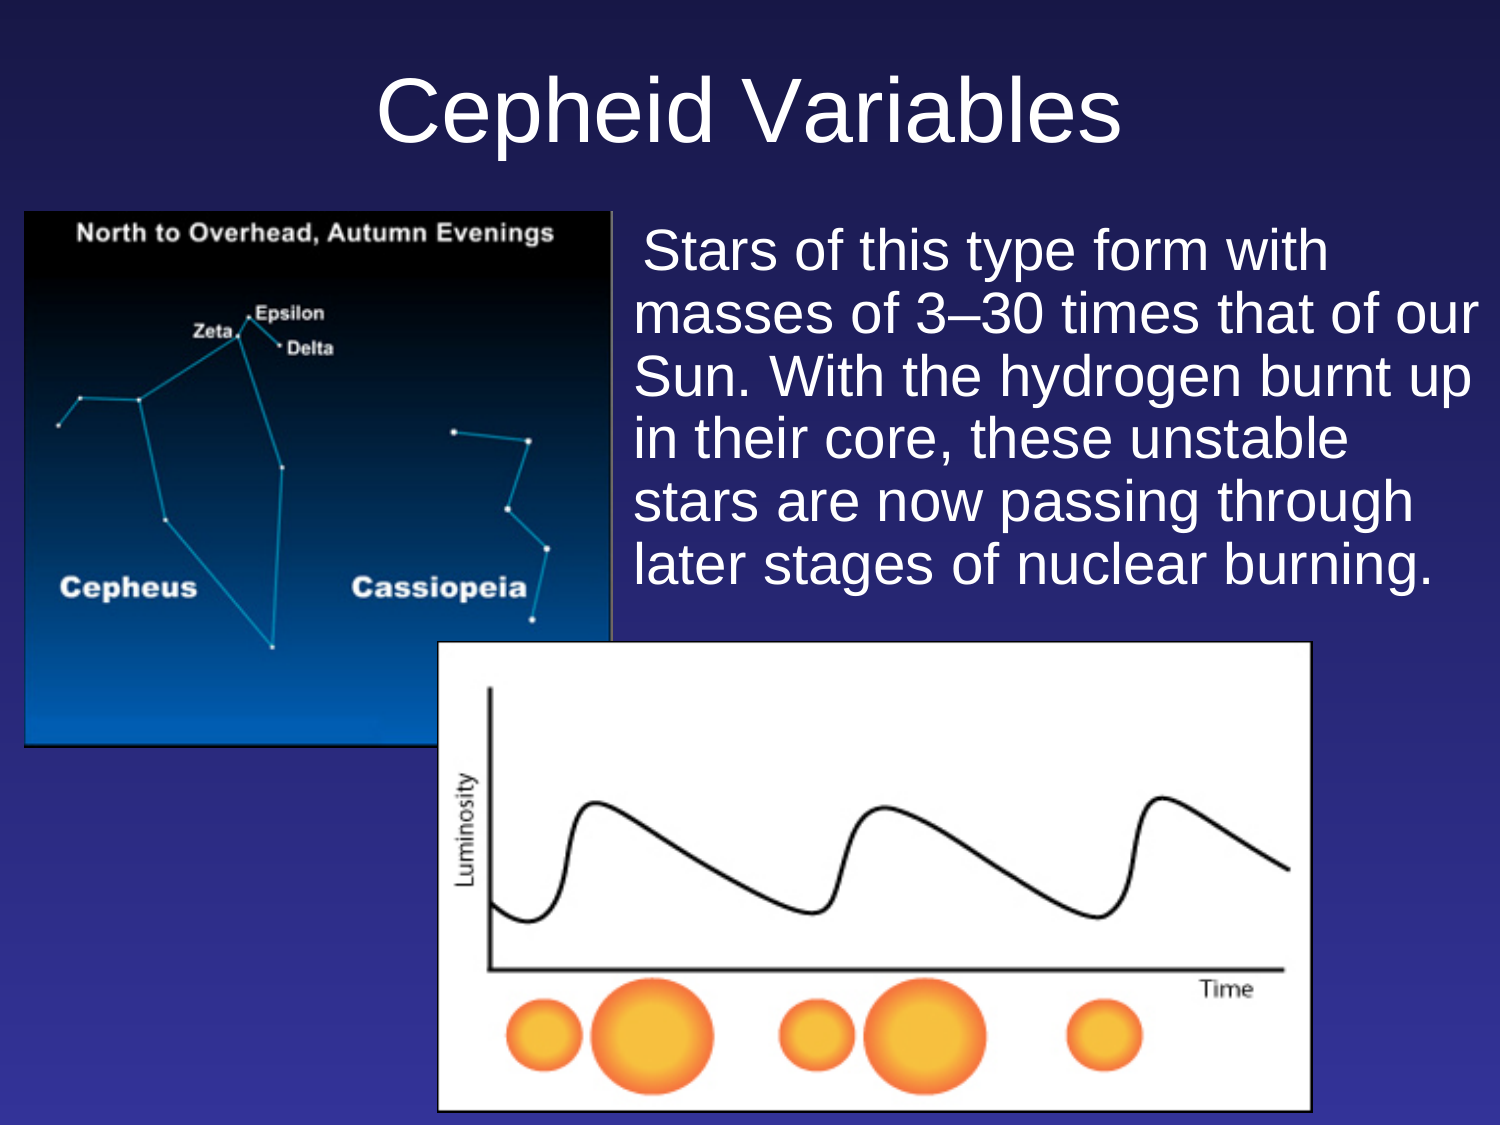

# Cepheid Variables
 Stars of this type form with masses of 3–30 times that of our Sun. With the hydrogen burnt up in their core, these unstable stars are now passing through later stages of nuclear burning.